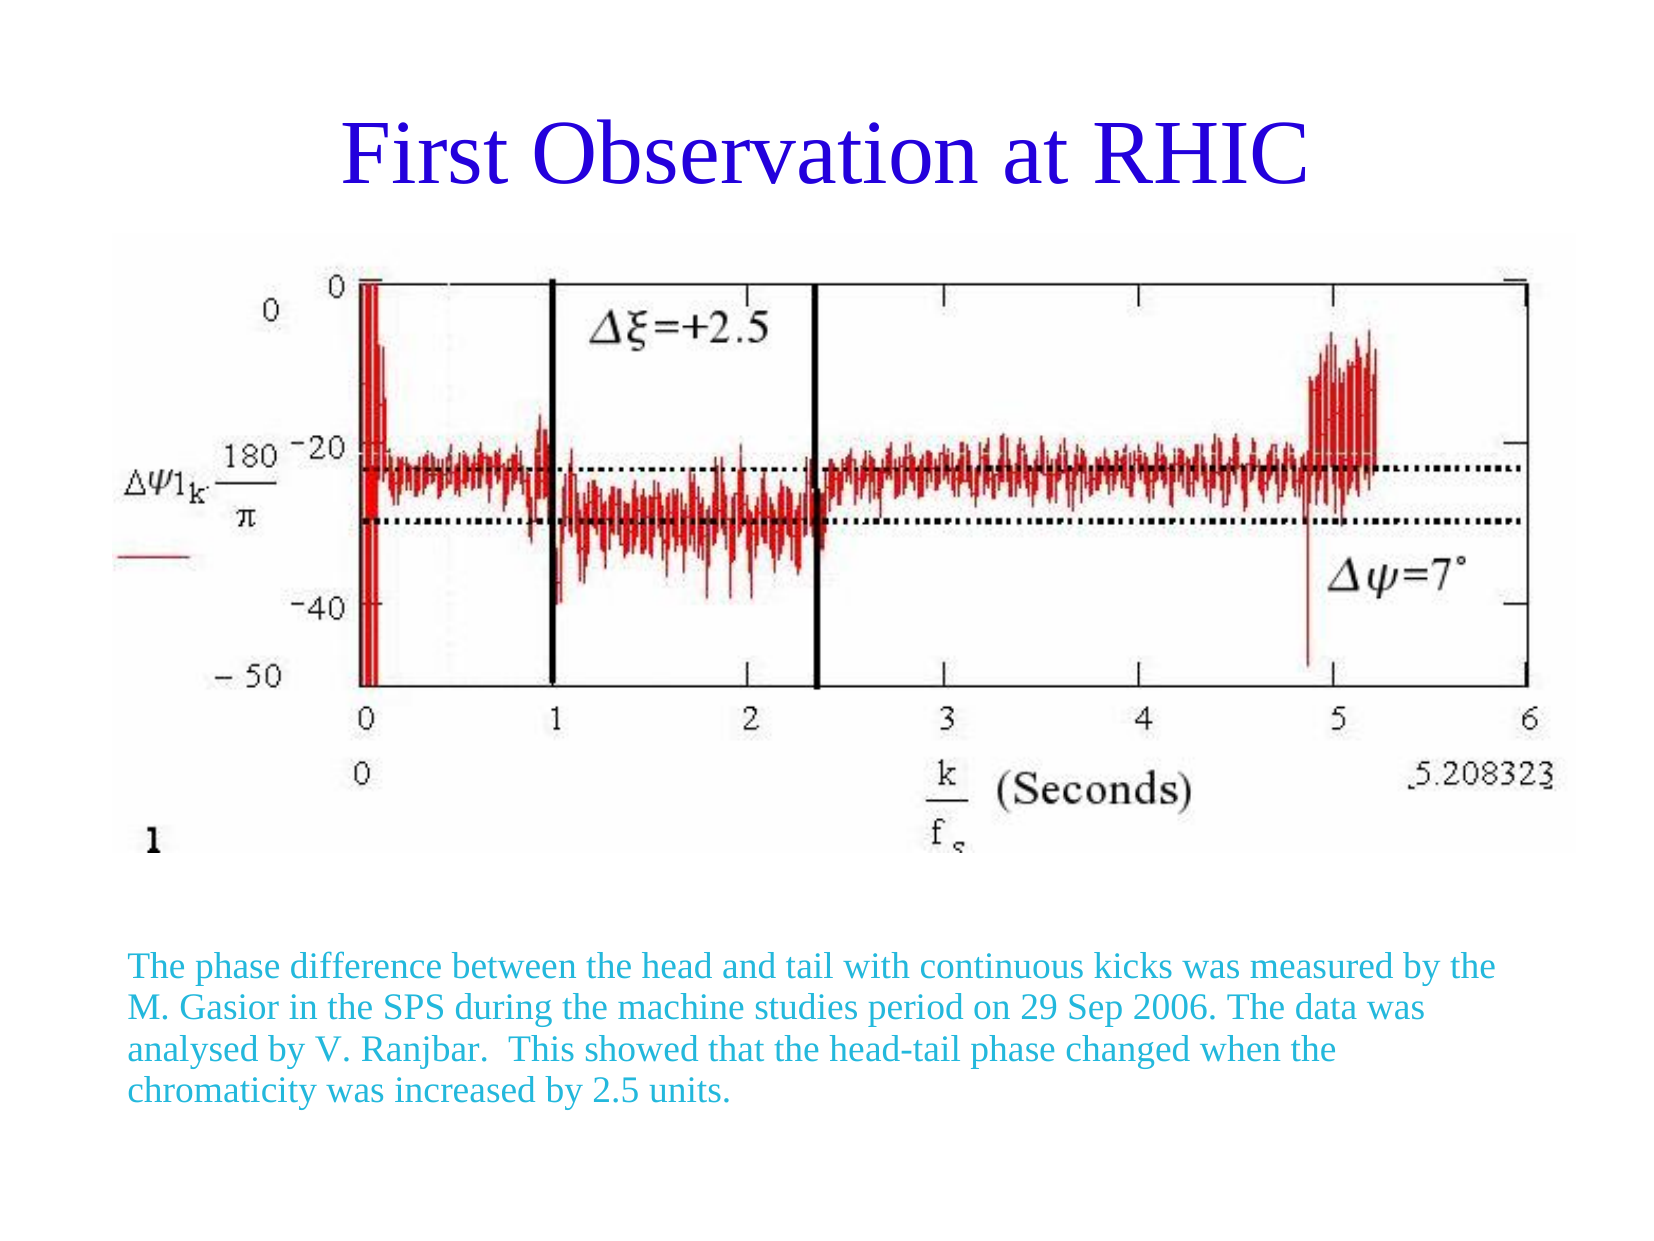

# First Observation at RHIC
The phase difference between the head and tail with continuous kicks was measured by the M. Gasior in the SPS during the machine studies period on 29 Sep 2006. The data was analysed by V. Ranjbar. This showed that the head-tail phase changed when the chromaticity was increased by 2.5 units.